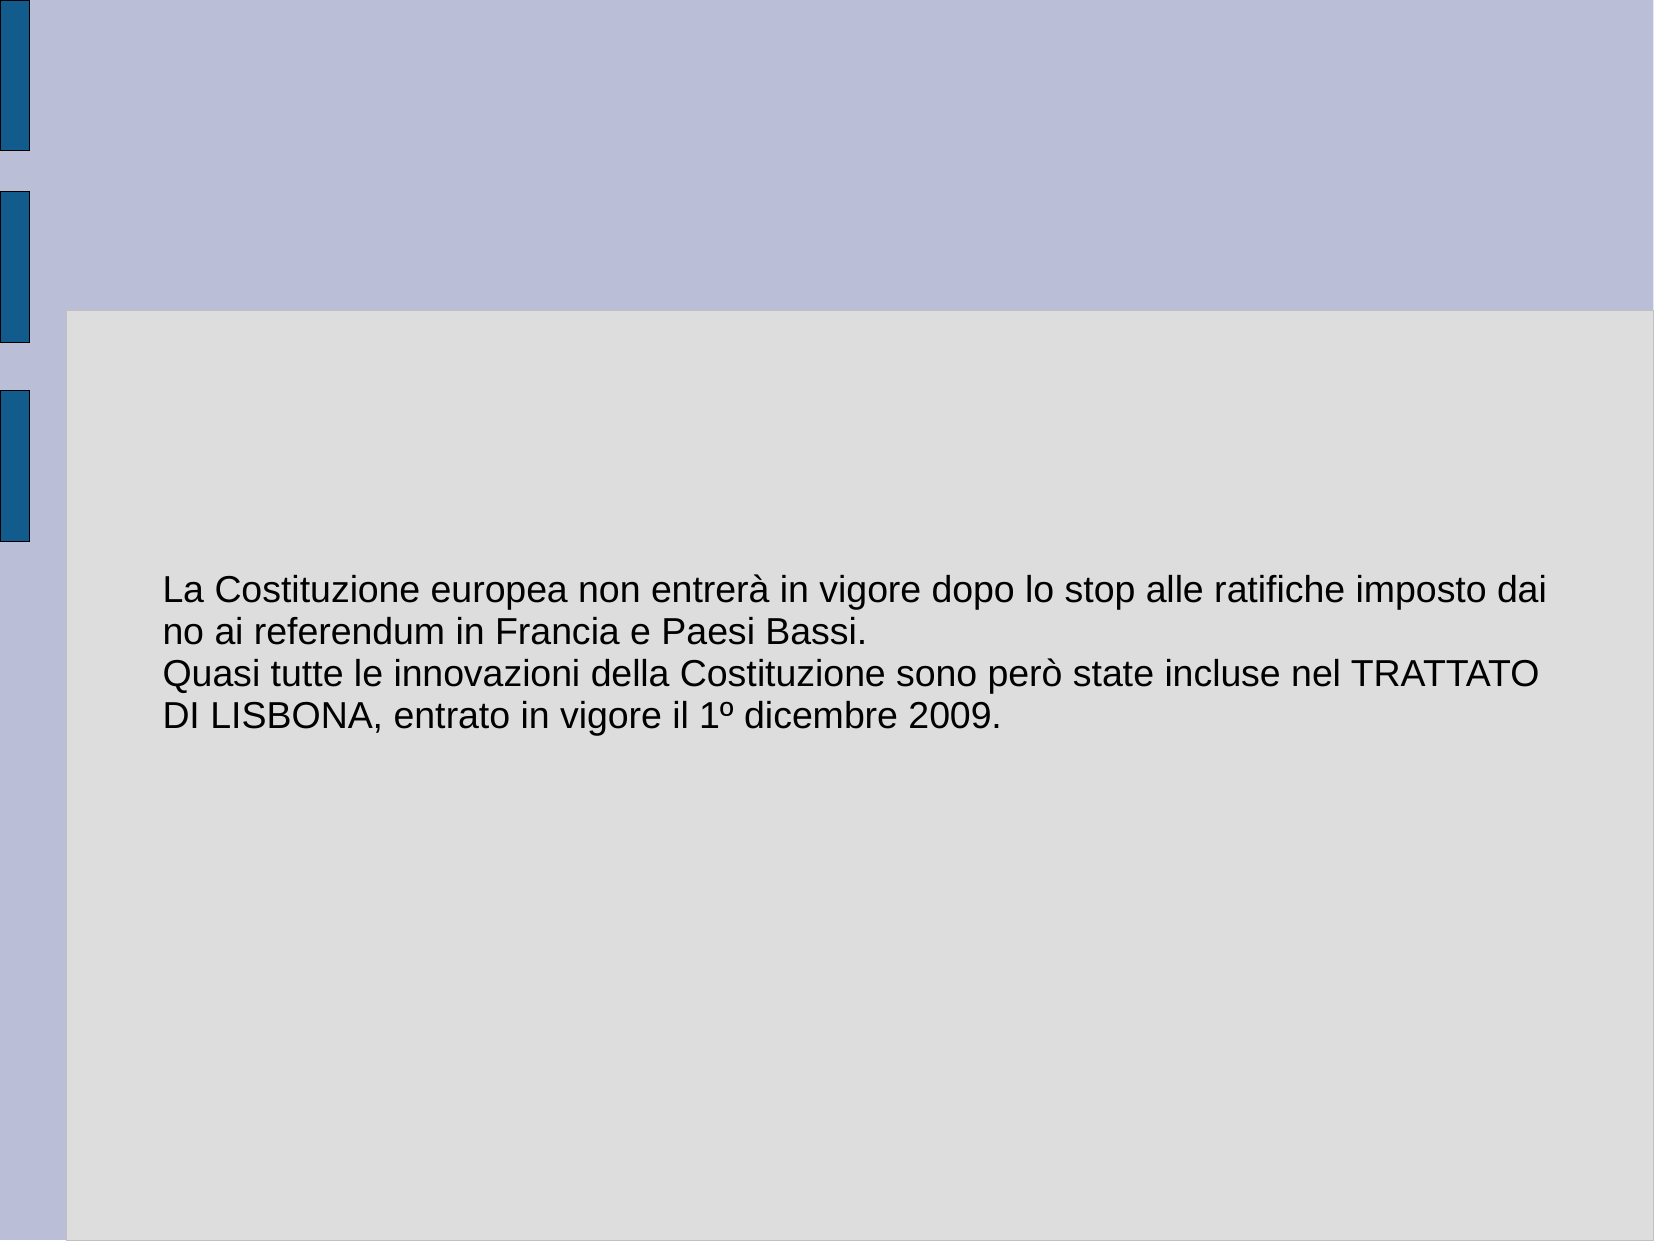

La Costituzione europea non entrerà in vigore dopo lo stop alle ratifiche imposto dai no ai referendum in Francia e Paesi Bassi.
Quasi tutte le innovazioni della Costituzione sono però state incluse nel TRATTATO DI LISBONA, entrato in vigore il 1º dicembre 2009.